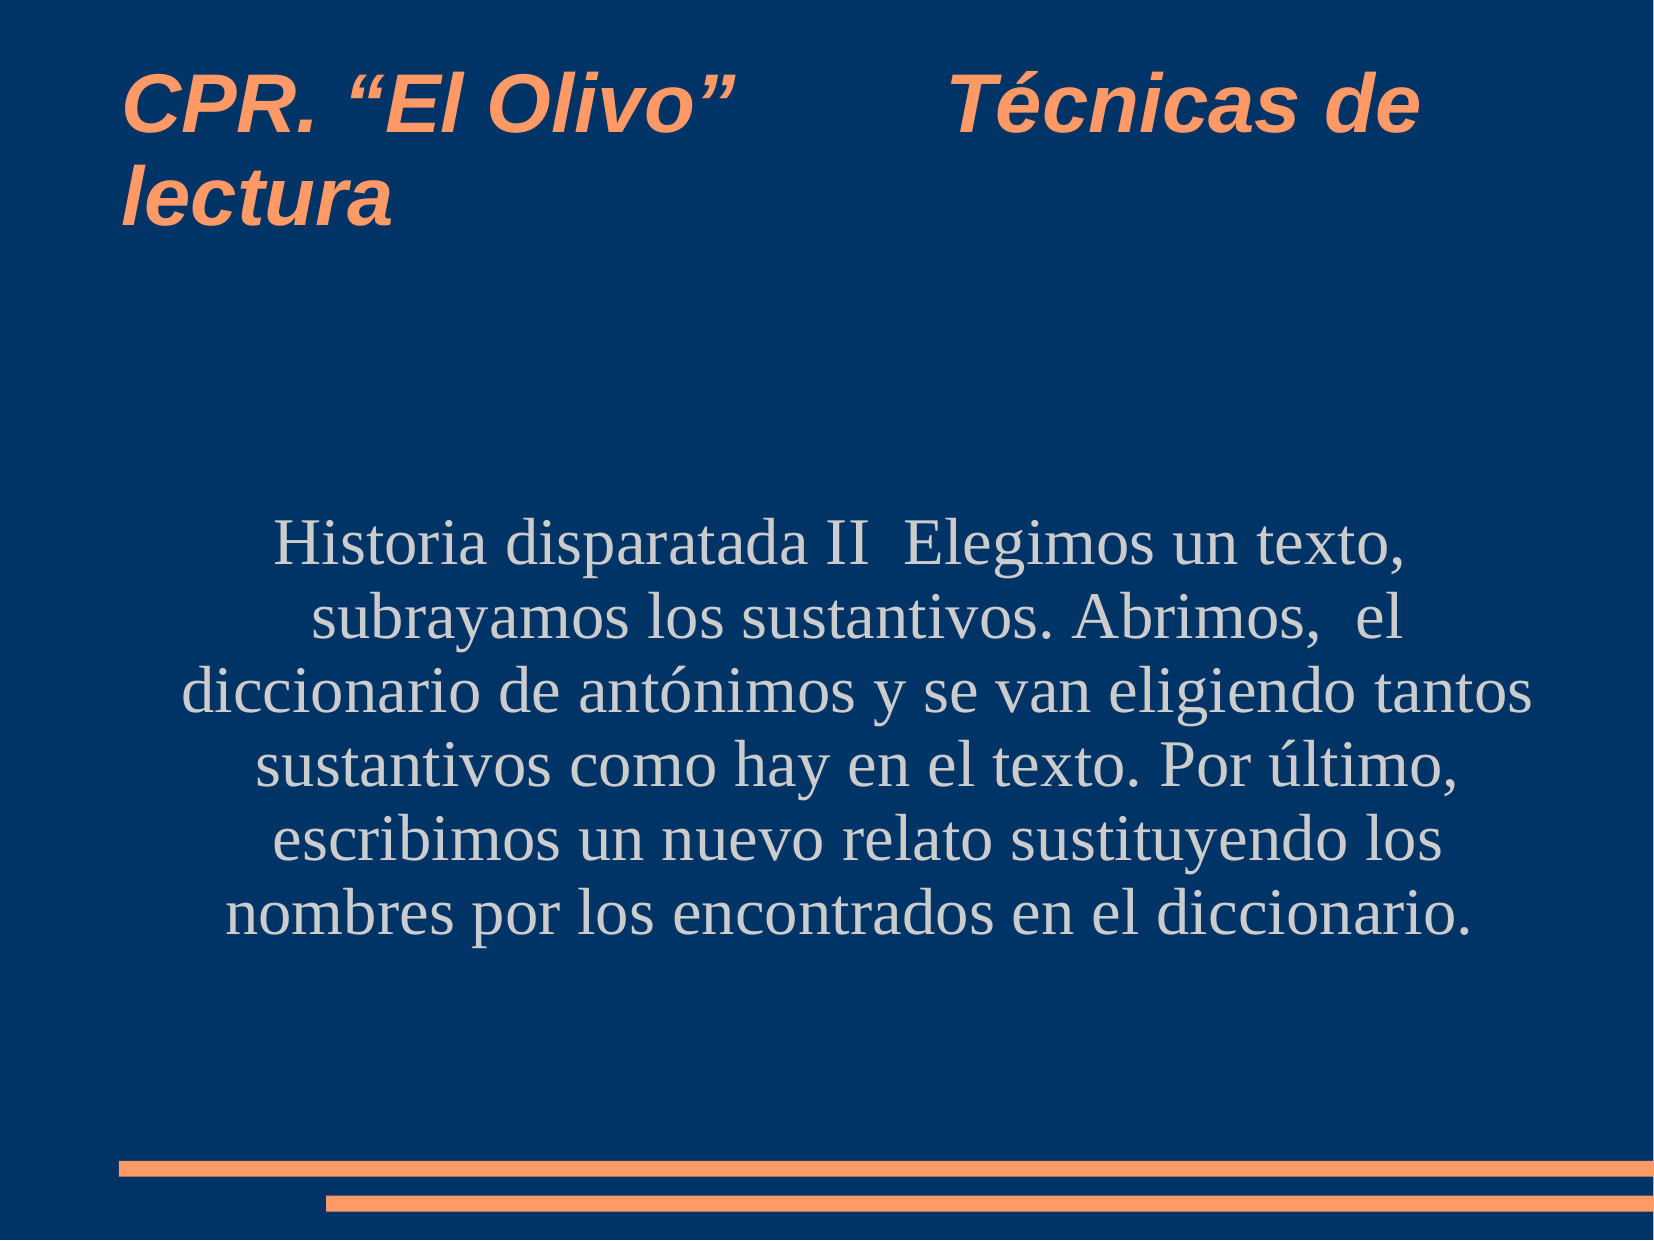

# CPR. “El Olivo” Técnicas de lectura
Historia disparatada II Elegimos un texto, subrayamos los sustantivos. Abrimos, el diccionario de antónimos y se van eligiendo tantos sustantivos como hay en el texto. Por último, escribimos un nuevo relato sustituyendo los nombres por los encontrados en el diccionario.